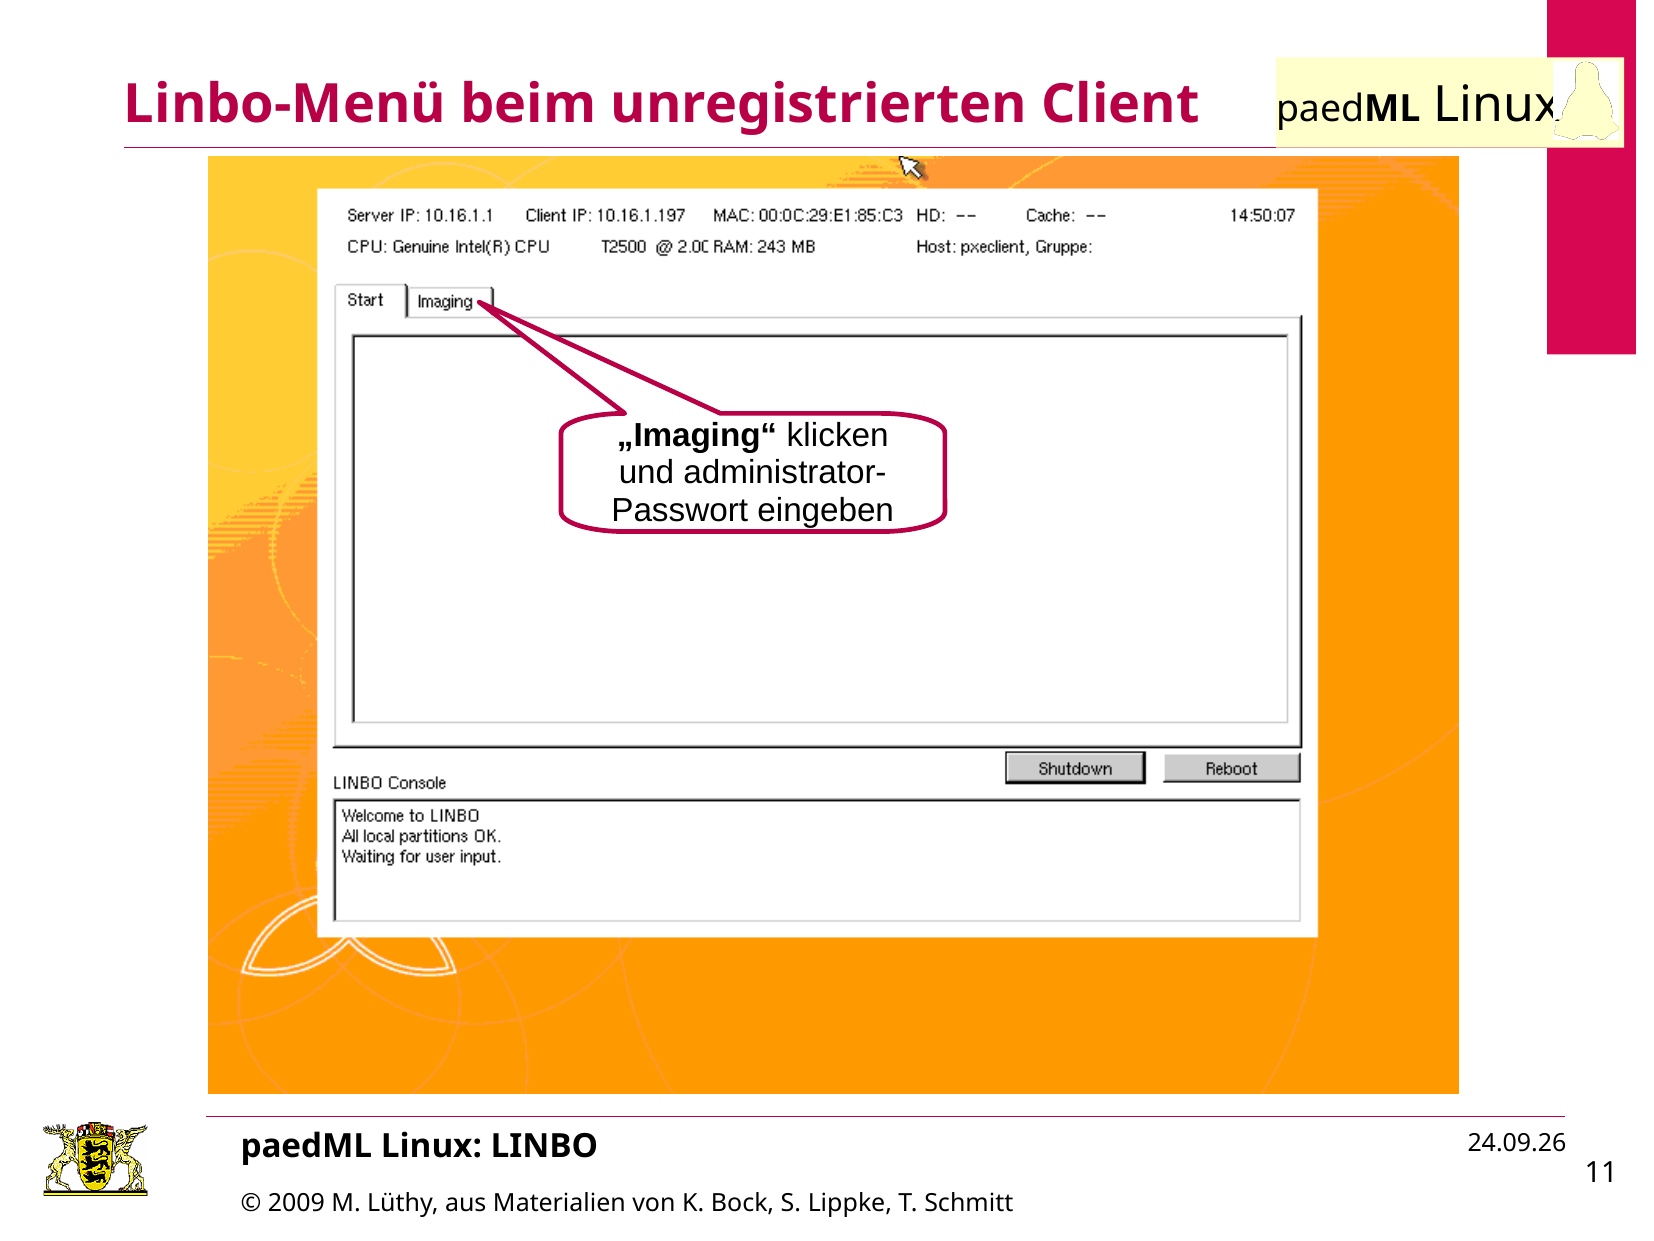

# Linbo-Menü beim unregistrierten Client
„Imaging“ klicken und administrator-Passwort eingeben
© M. Lüthy, J. von der Ruhr, G. Rabus, M. Müller
11